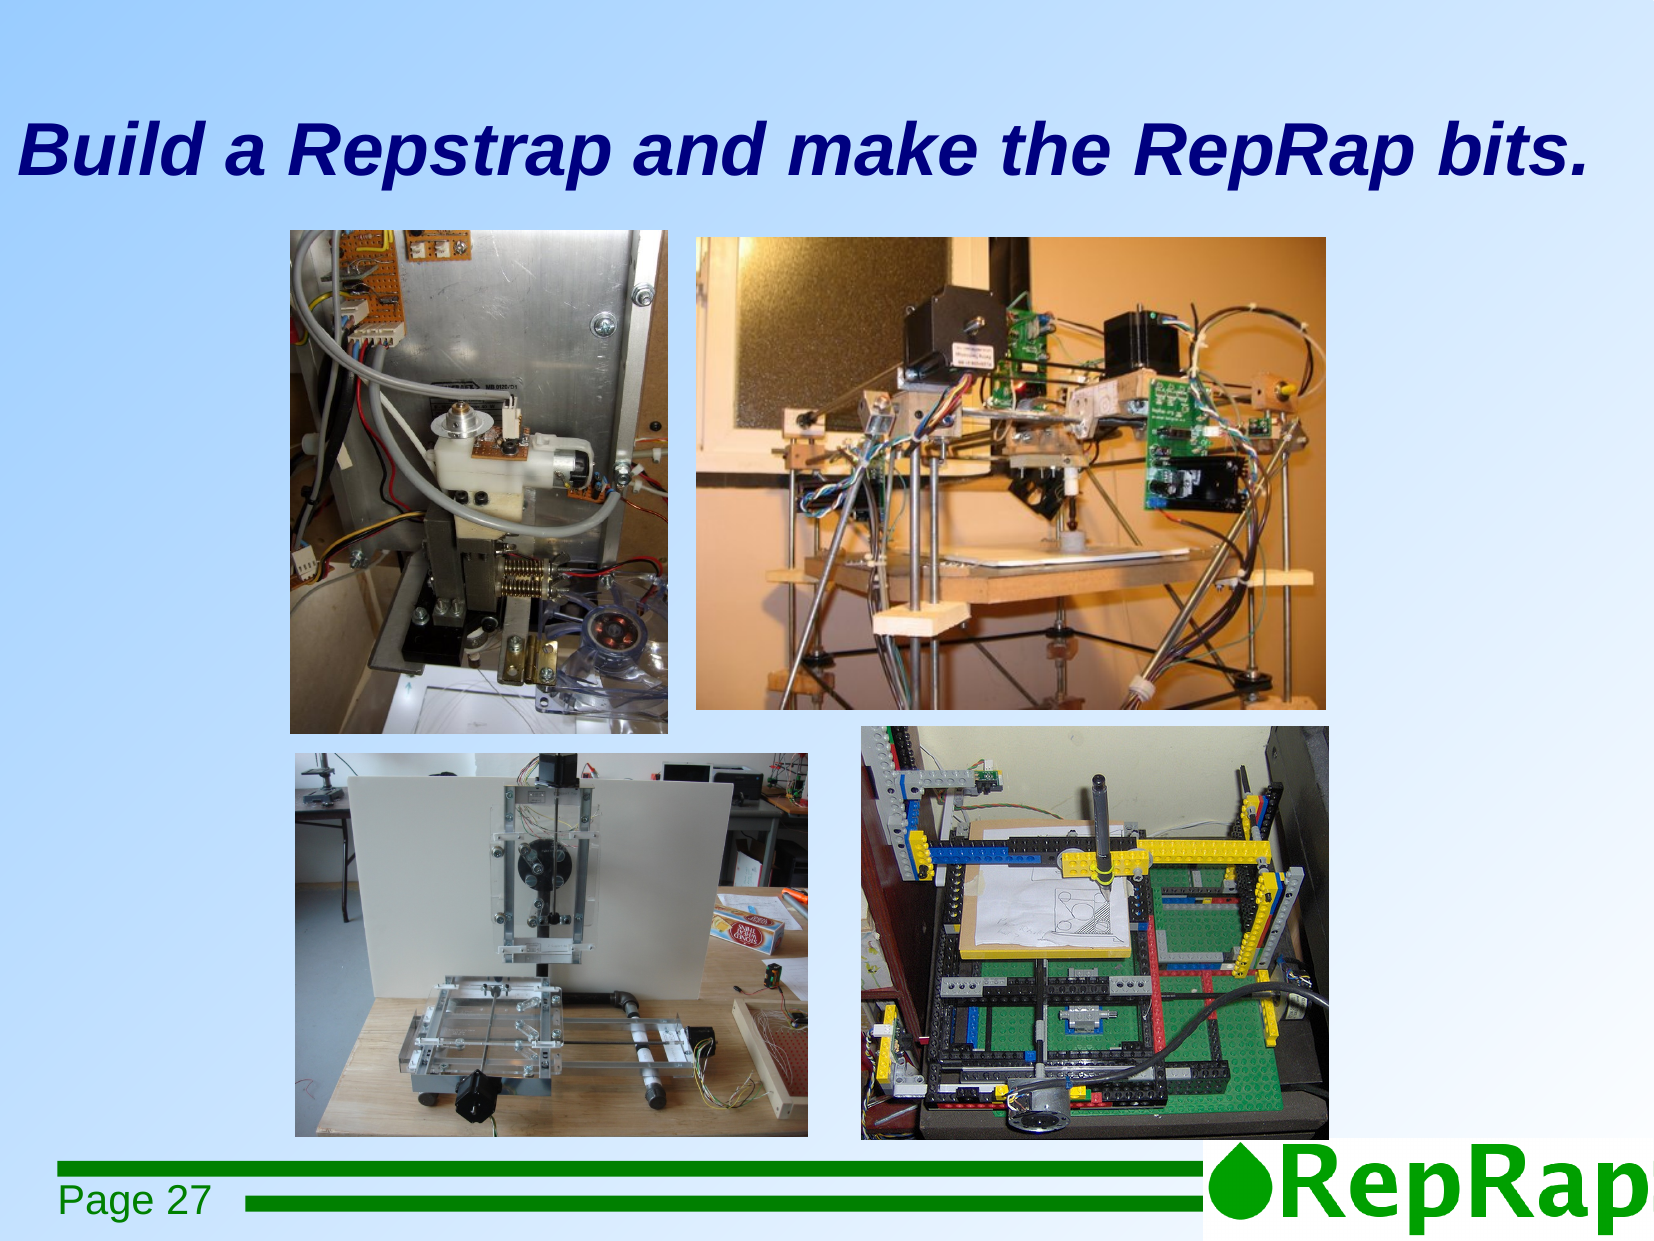

# Build a Repstrap and make the RepRap bits.